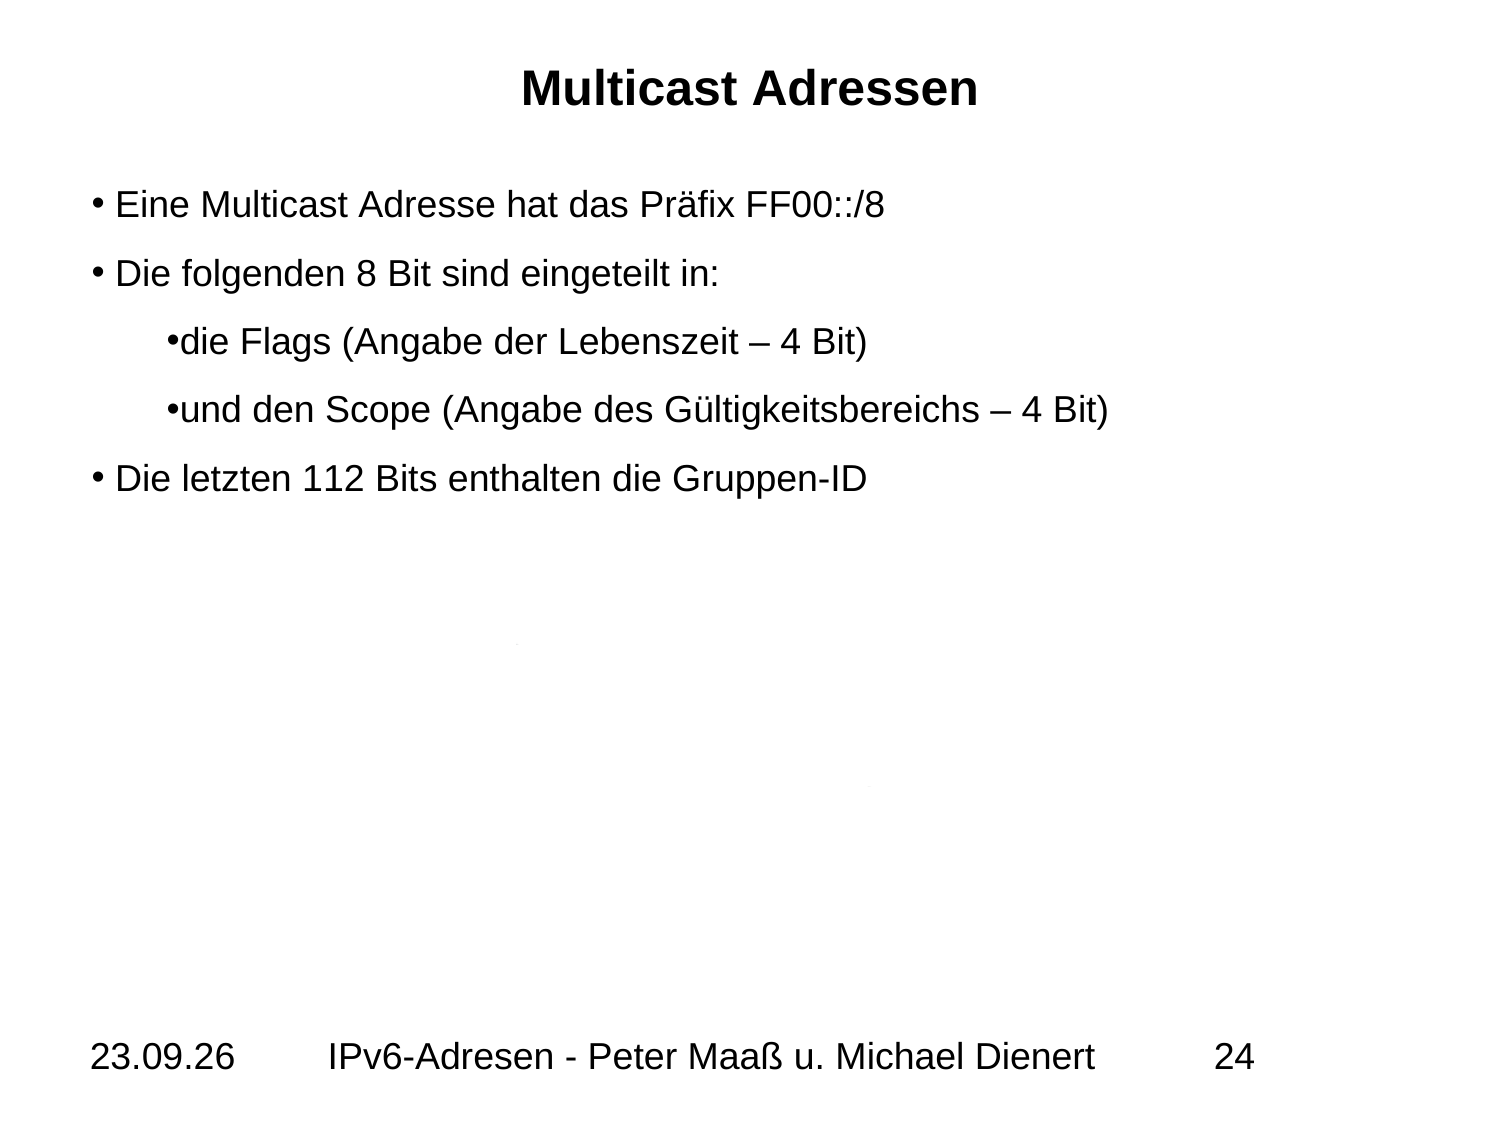

# Multicast Adressen
 Eine Multicast Adresse hat das Präfix FF00::/8
 Die folgenden 8 Bit sind eingeteilt in:
die Flags (Angabe der Lebenszeit – 4 Bit)
und den Scope (Angabe des Gültigkeitsbereichs – 4 Bit)
 Die letzten 112 Bits enthalten die Gruppen-ID
IPv6-Adresen - Peter Maaß u. Michael Dienert
24